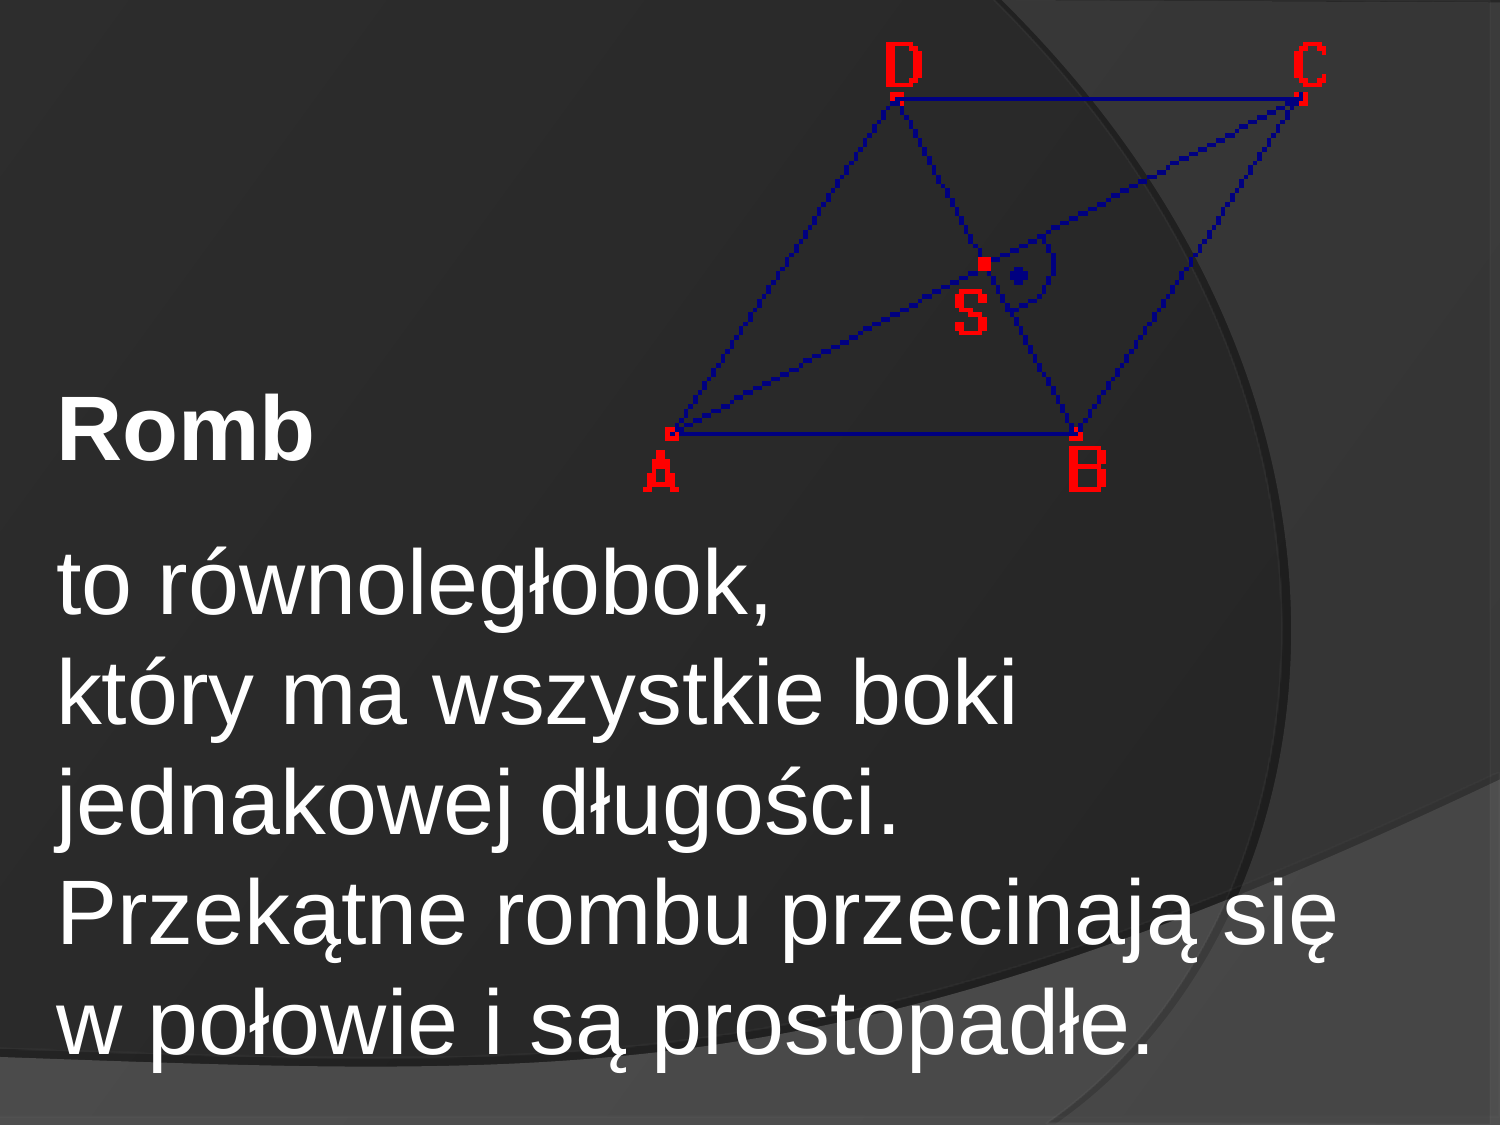

Romb
to równoległobok,
który ma wszystkie boki jednakowej długości.
Przekątne rombu przecinają się
w połowie i są prostopadłe.